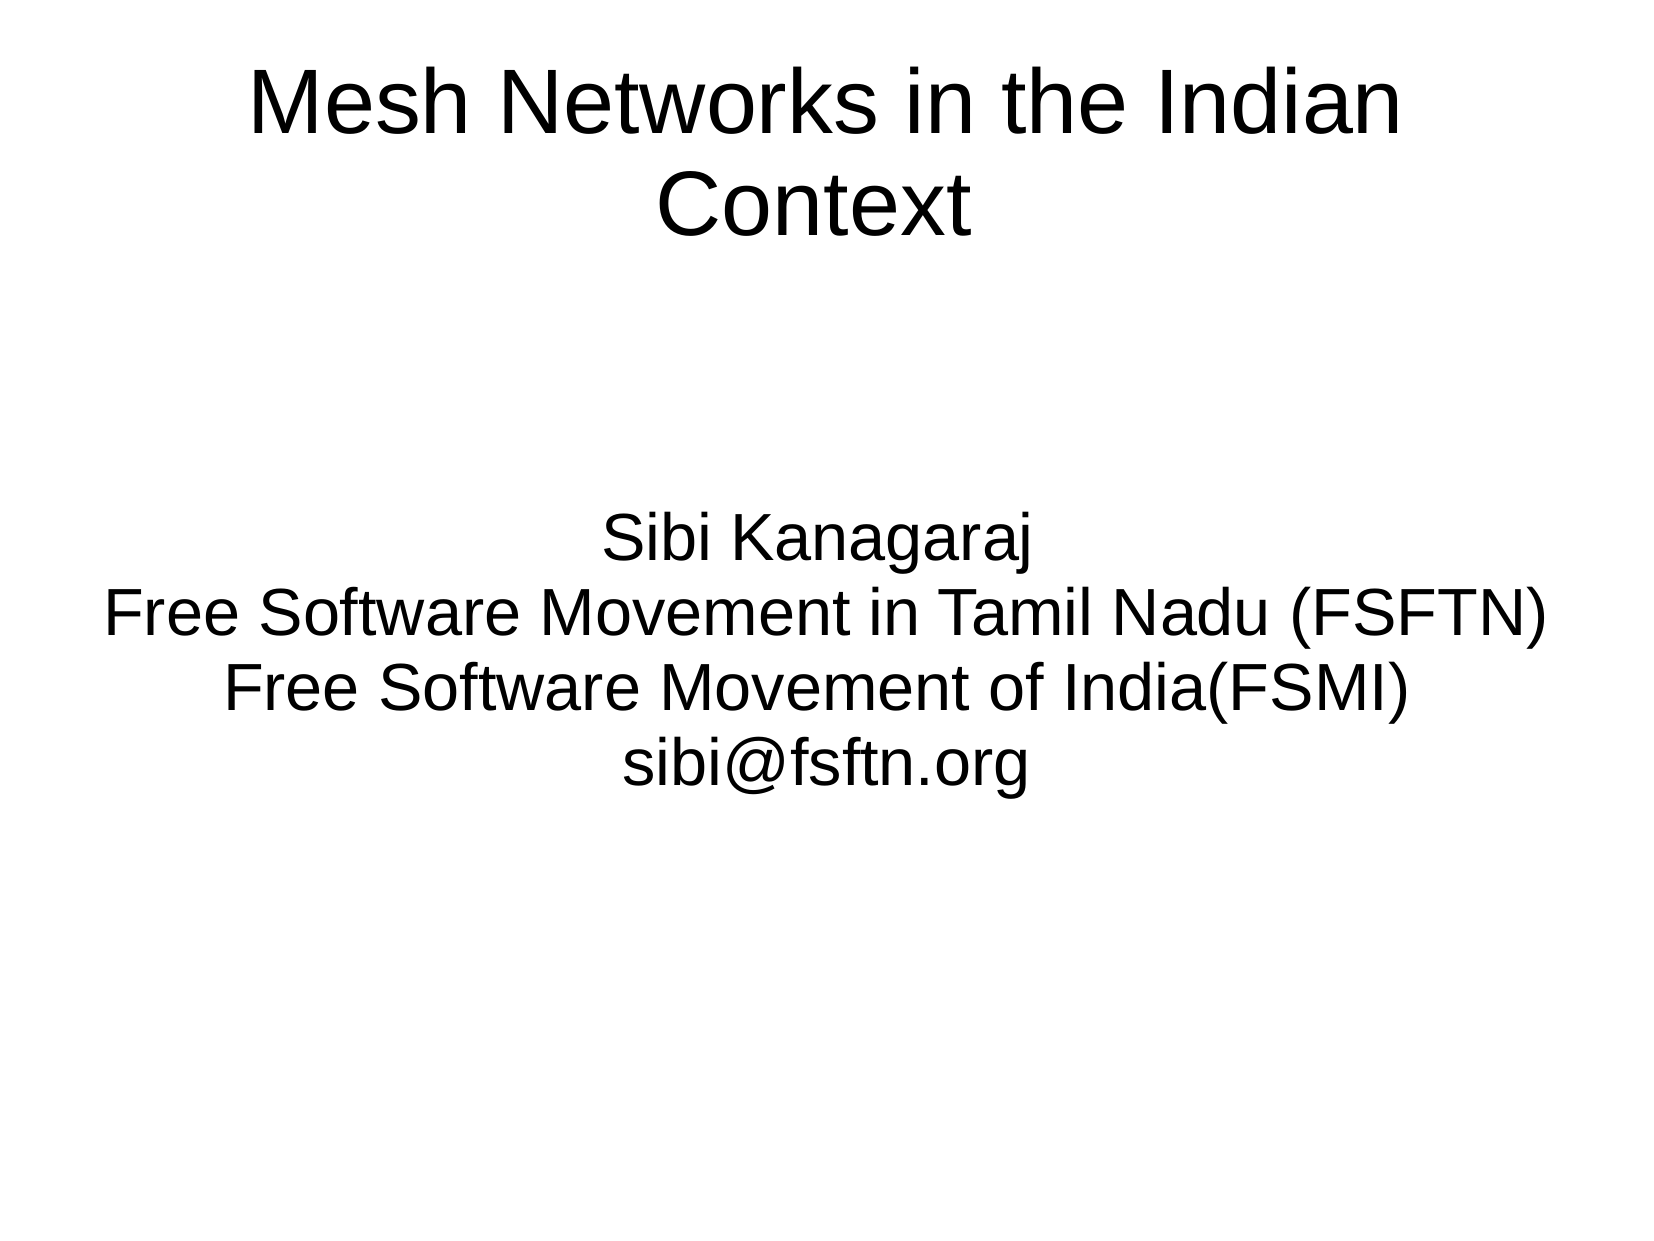

# Mesh Networks in the Indian Context
Sibi Kanagaraj
Free Software Movement in Tamil Nadu (FSFTN)
Free Software Movement of India(FSMI)
sibi@fsftn.org